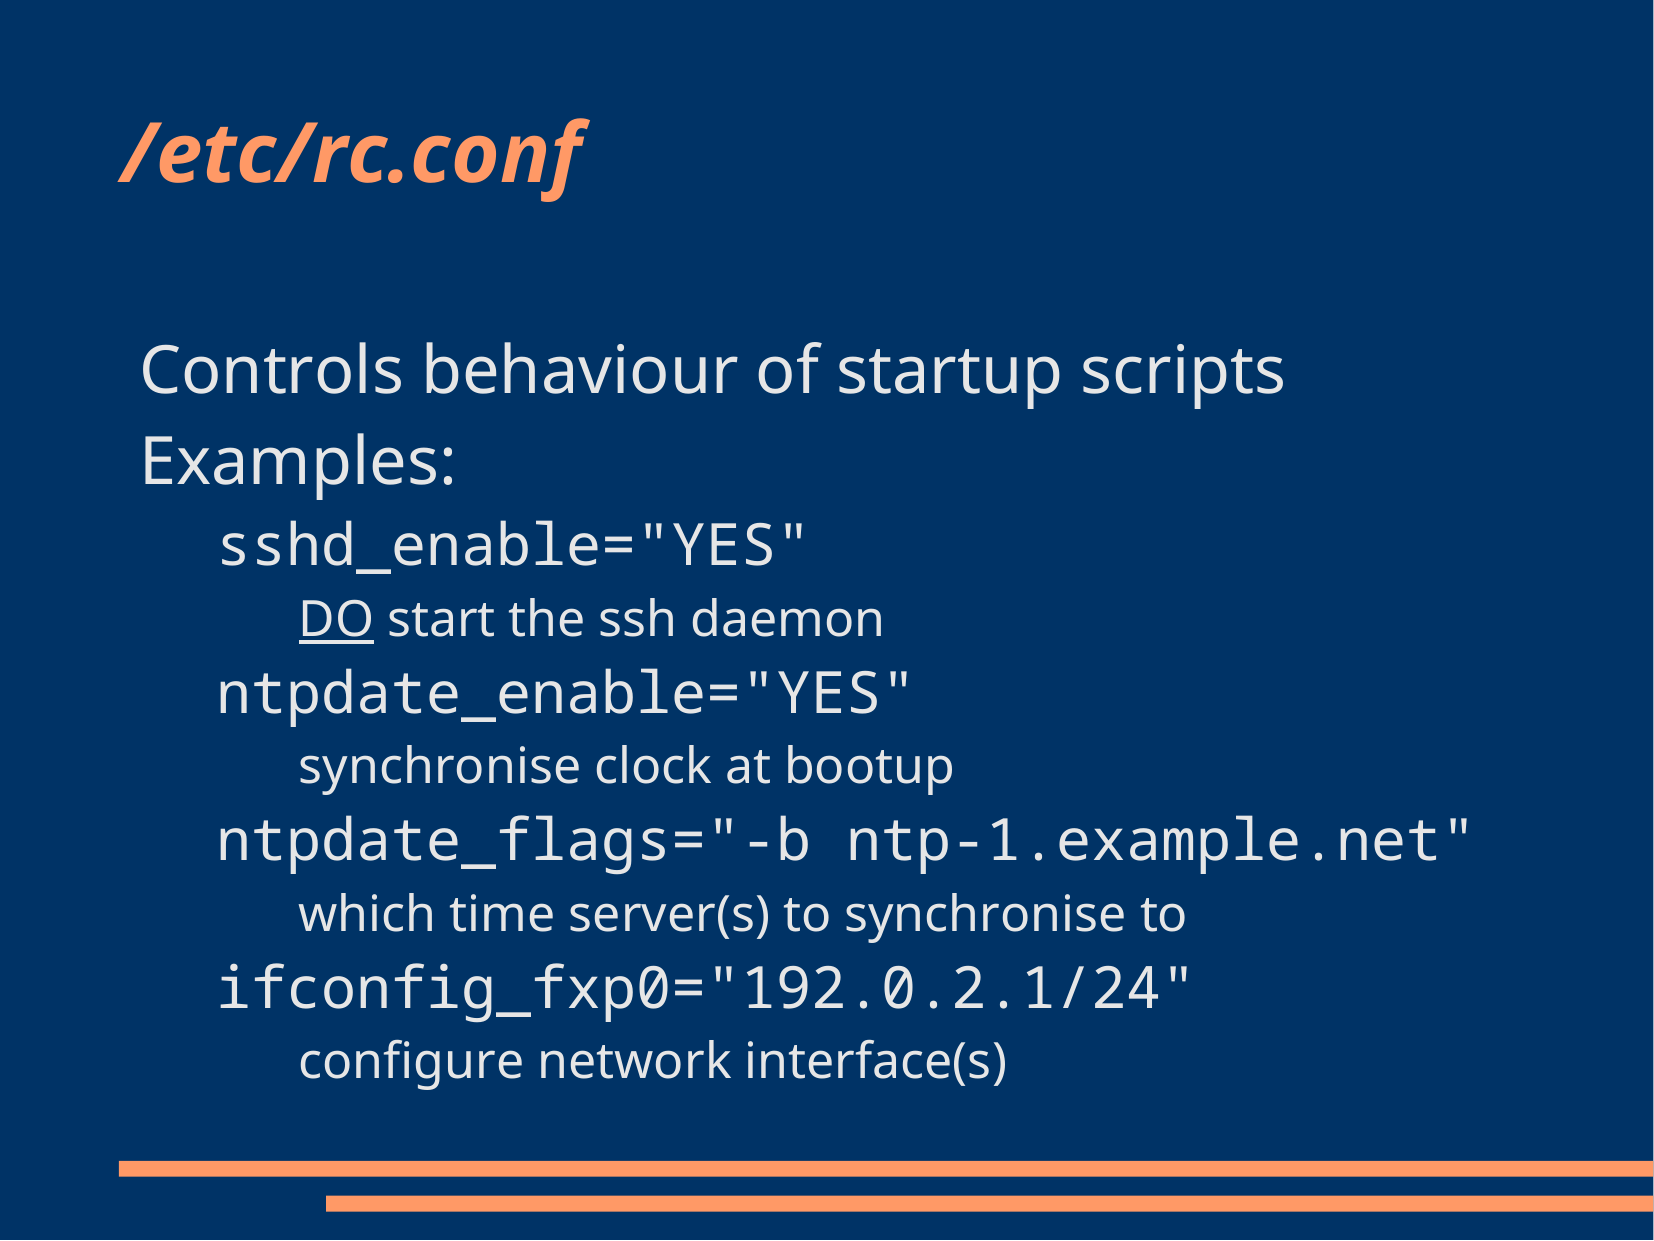

# /etc/rc.conf
Controls behaviour of startup scripts
Examples:
sshd_enable="YES"
DO start the ssh daemon
ntpdate_enable="YES"
synchronise clock at bootup
ntpdate_flags="-b ntp-1.example.net"
which time server(s) to synchronise to
ifconfig_fxp0="192.0.2.1/24"
configure network interface(s)